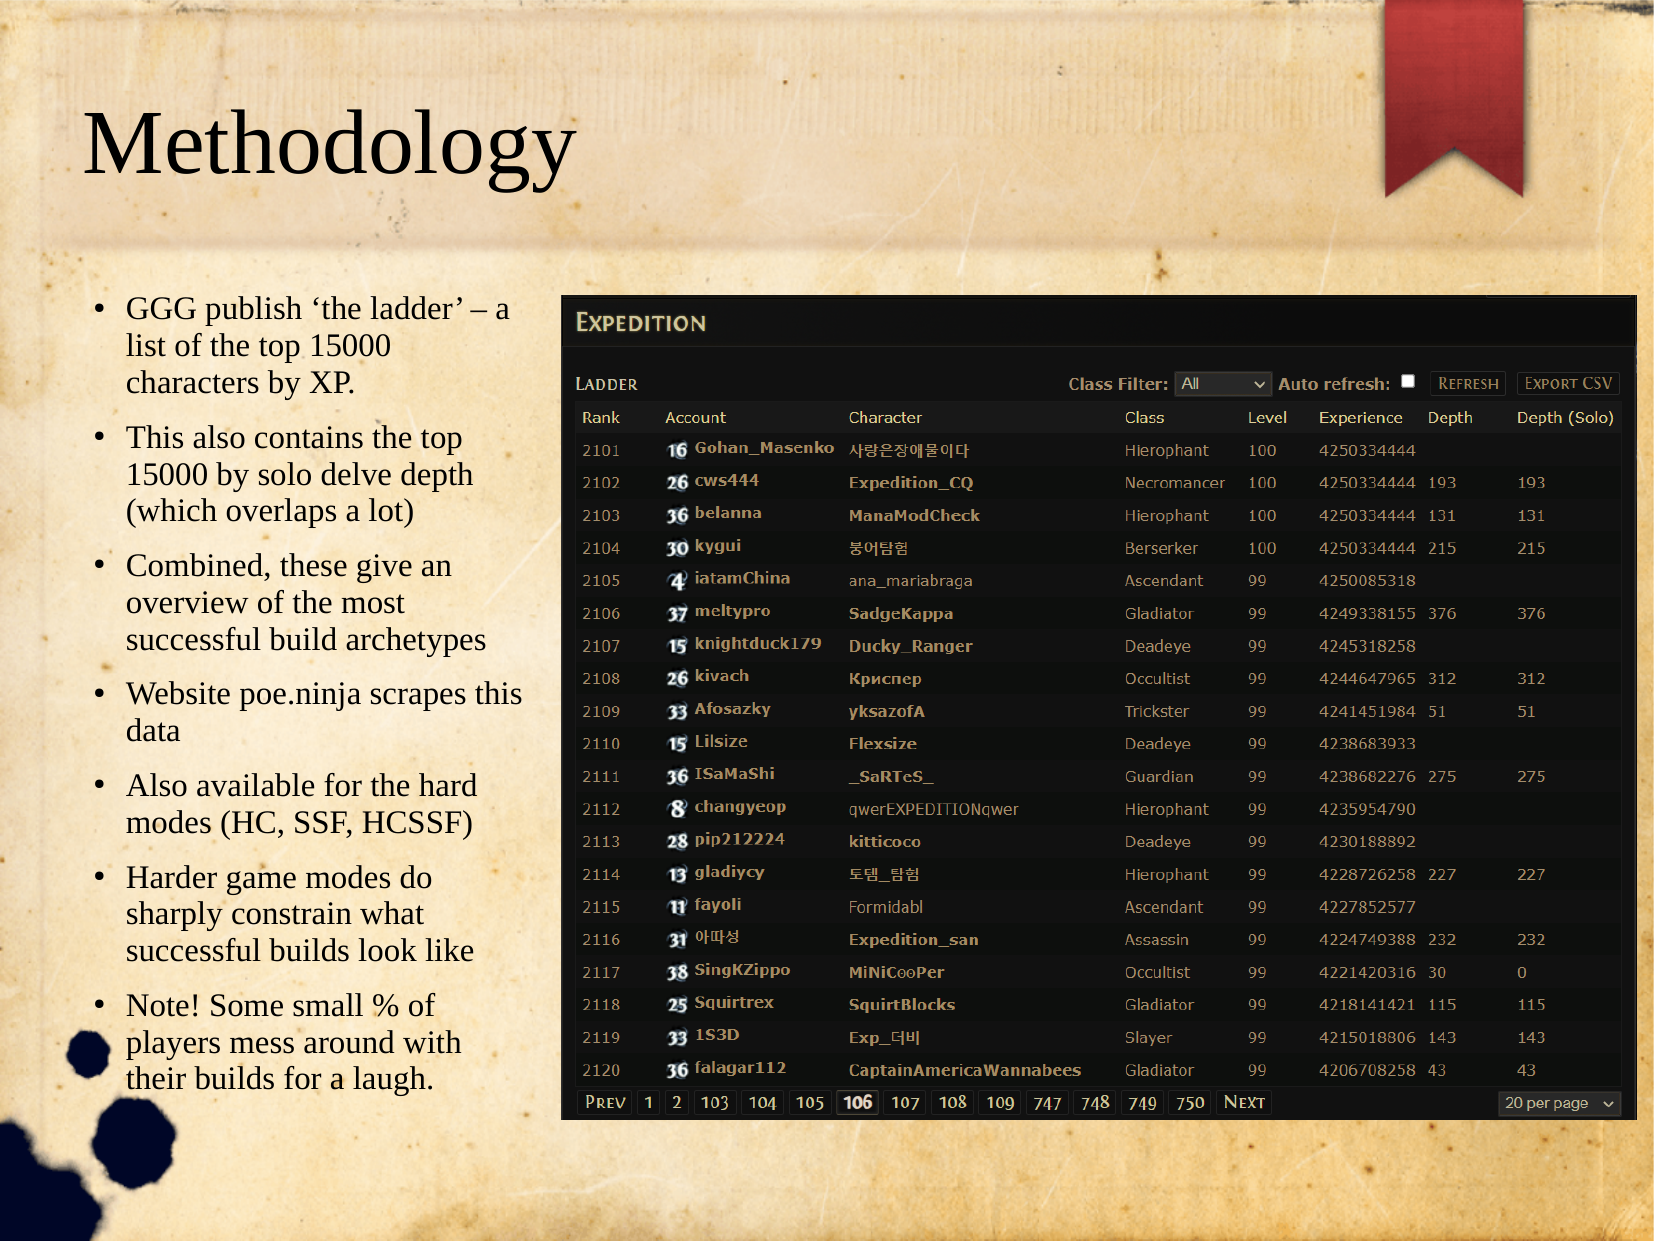

# Methodology
GGG publish ‘the ladder’ – a list of the top 15000 characters by XP.
This also contains the top 15000 by solo delve depth (which overlaps a lot)
Combined, these give an overview of the most successful build archetypes
Website poe.ninja scrapes this data
Also available for the hard modes (HC, SSF, HCSSF)
Harder game modes do sharply constrain what successful builds look like
Note! Some small % of players mess around with their builds for a laugh.